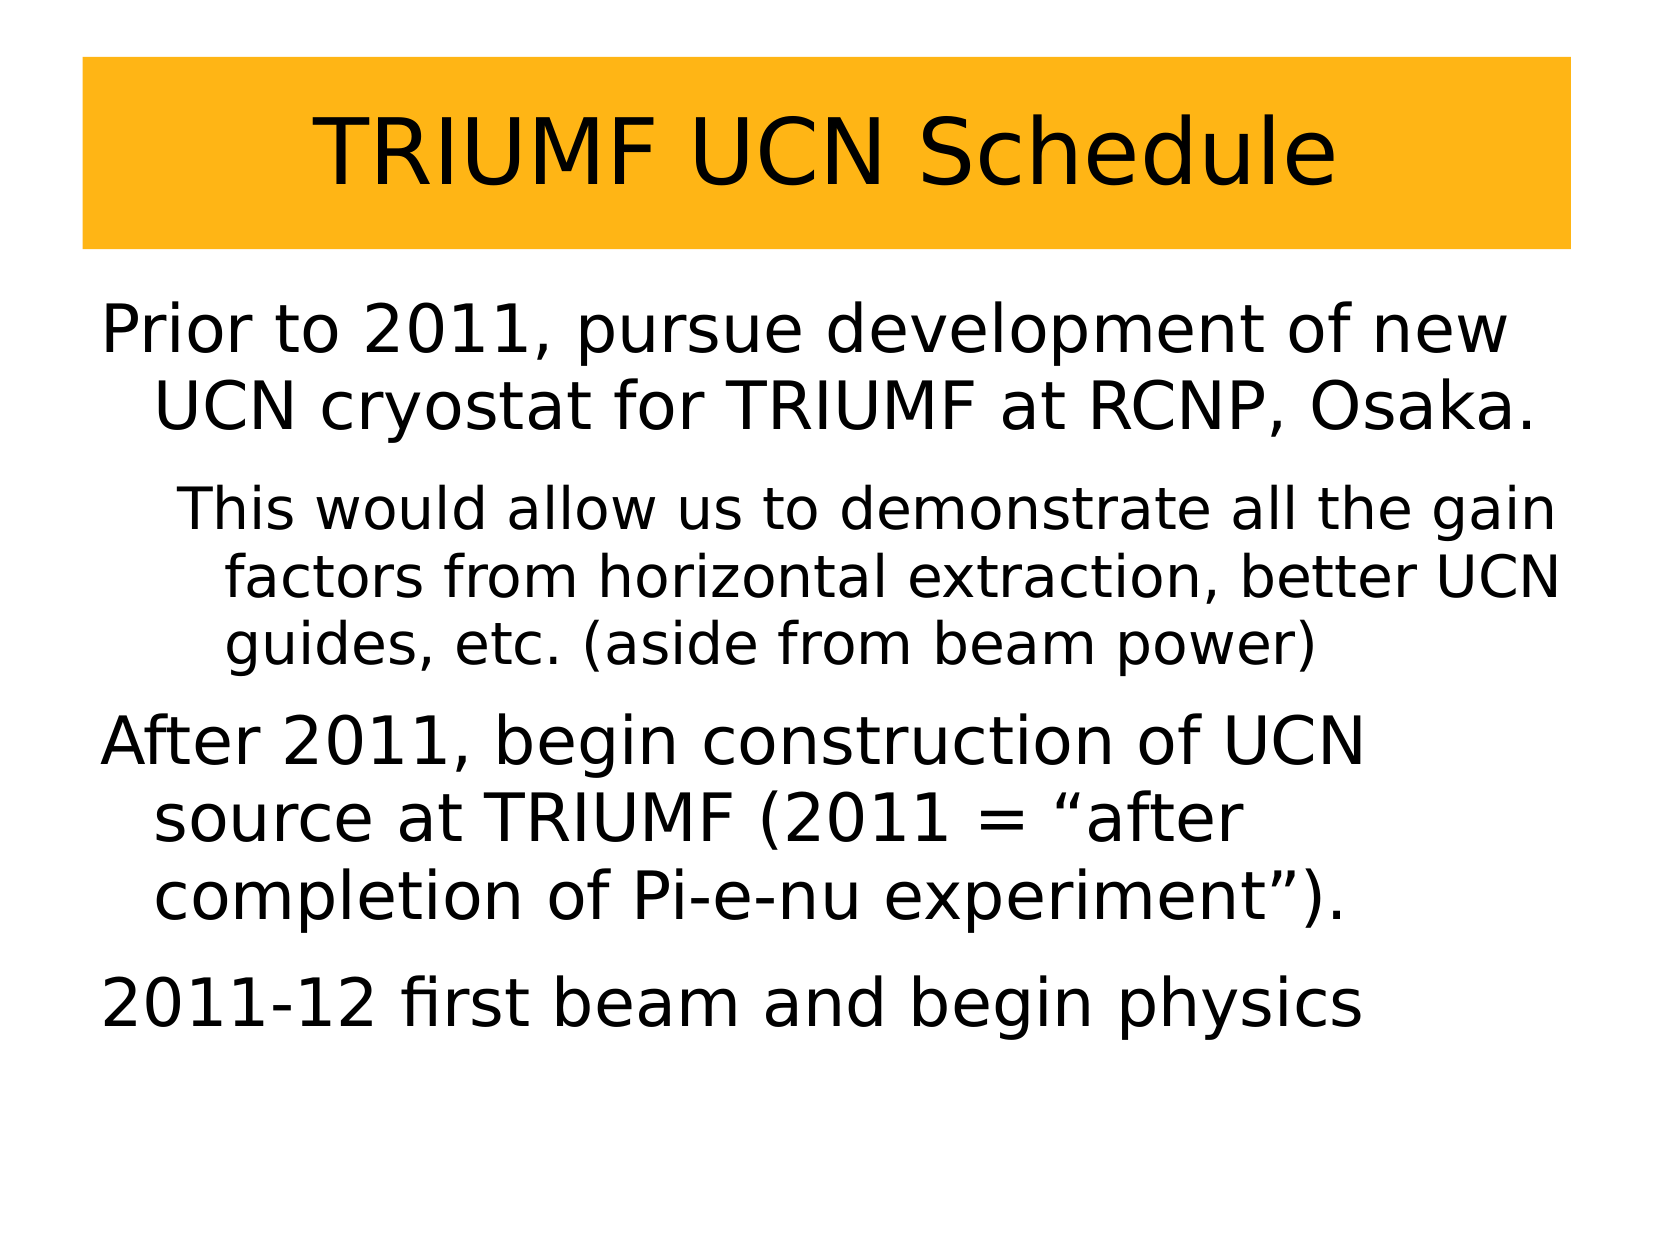

# TRIUMF UCN Schedule
Prior to 2011, pursue development of new UCN cryostat for TRIUMF at RCNP, Osaka.
This would allow us to demonstrate all the gain factors from horizontal extraction, better UCN guides, etc. (aside from beam power)
After 2011, begin construction of UCN source at TRIUMF (2011 = “after completion of Pi-e-nu experiment”).
2011-12 first beam and begin physics